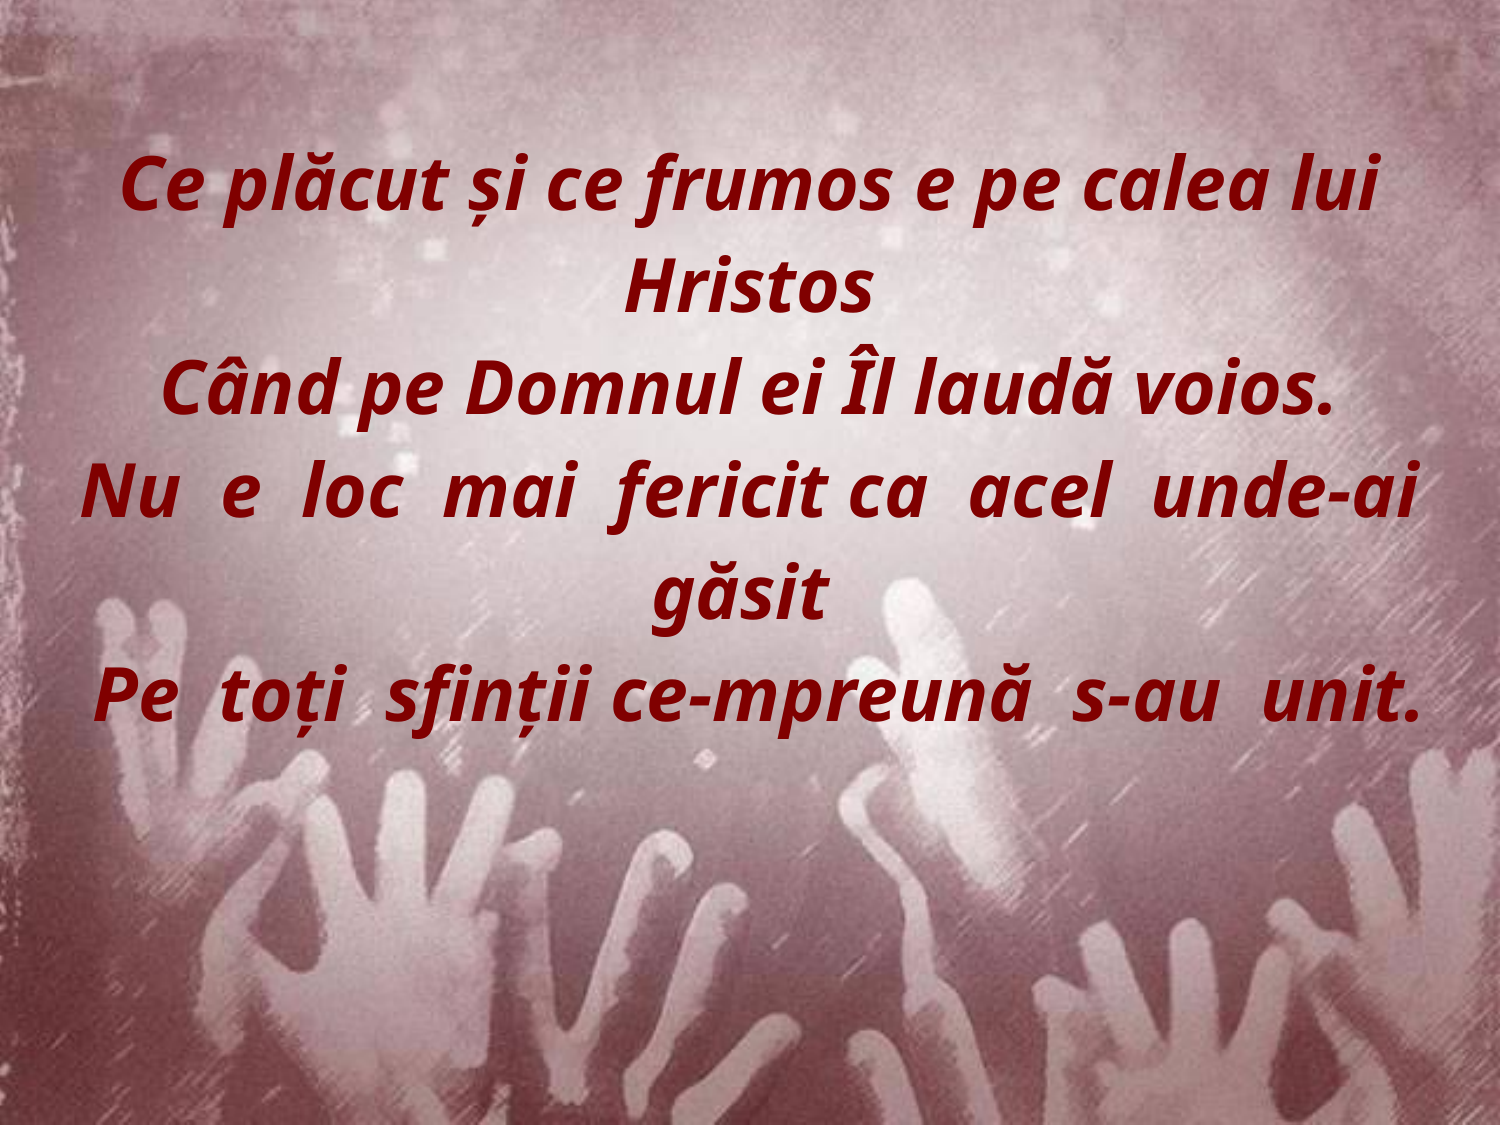

# Ce plăcut şi ce frumos e pe calea lui Hristos Când pe Domnul ei Îl laudă voios. Nu e loc mai fericit ca acel unde-ai găsit Pe toţi sfinţii ce-mpreună s-au unit.